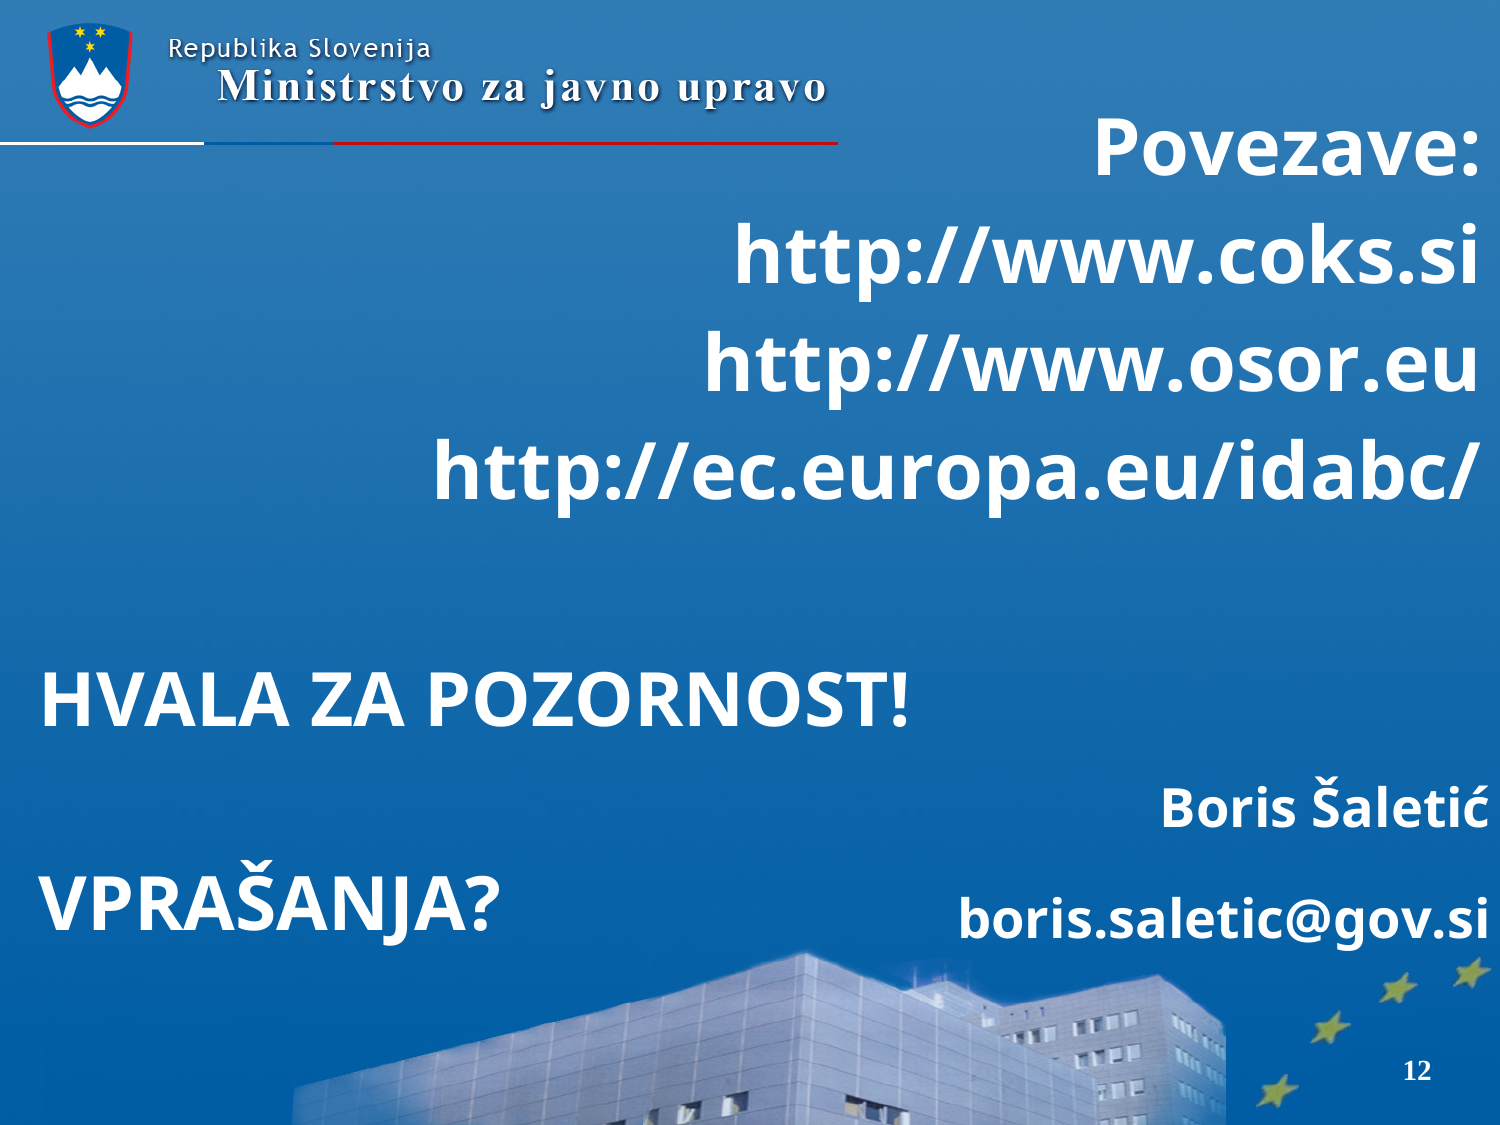

# Povezave: http://www.coks.si http://www.osor.eu http://ec.europa.eu/idabc/
HVALA ZA POZORNOST!
VPRAŠANJA?
Boris Šaletić
boris.saletic@gov.si
12